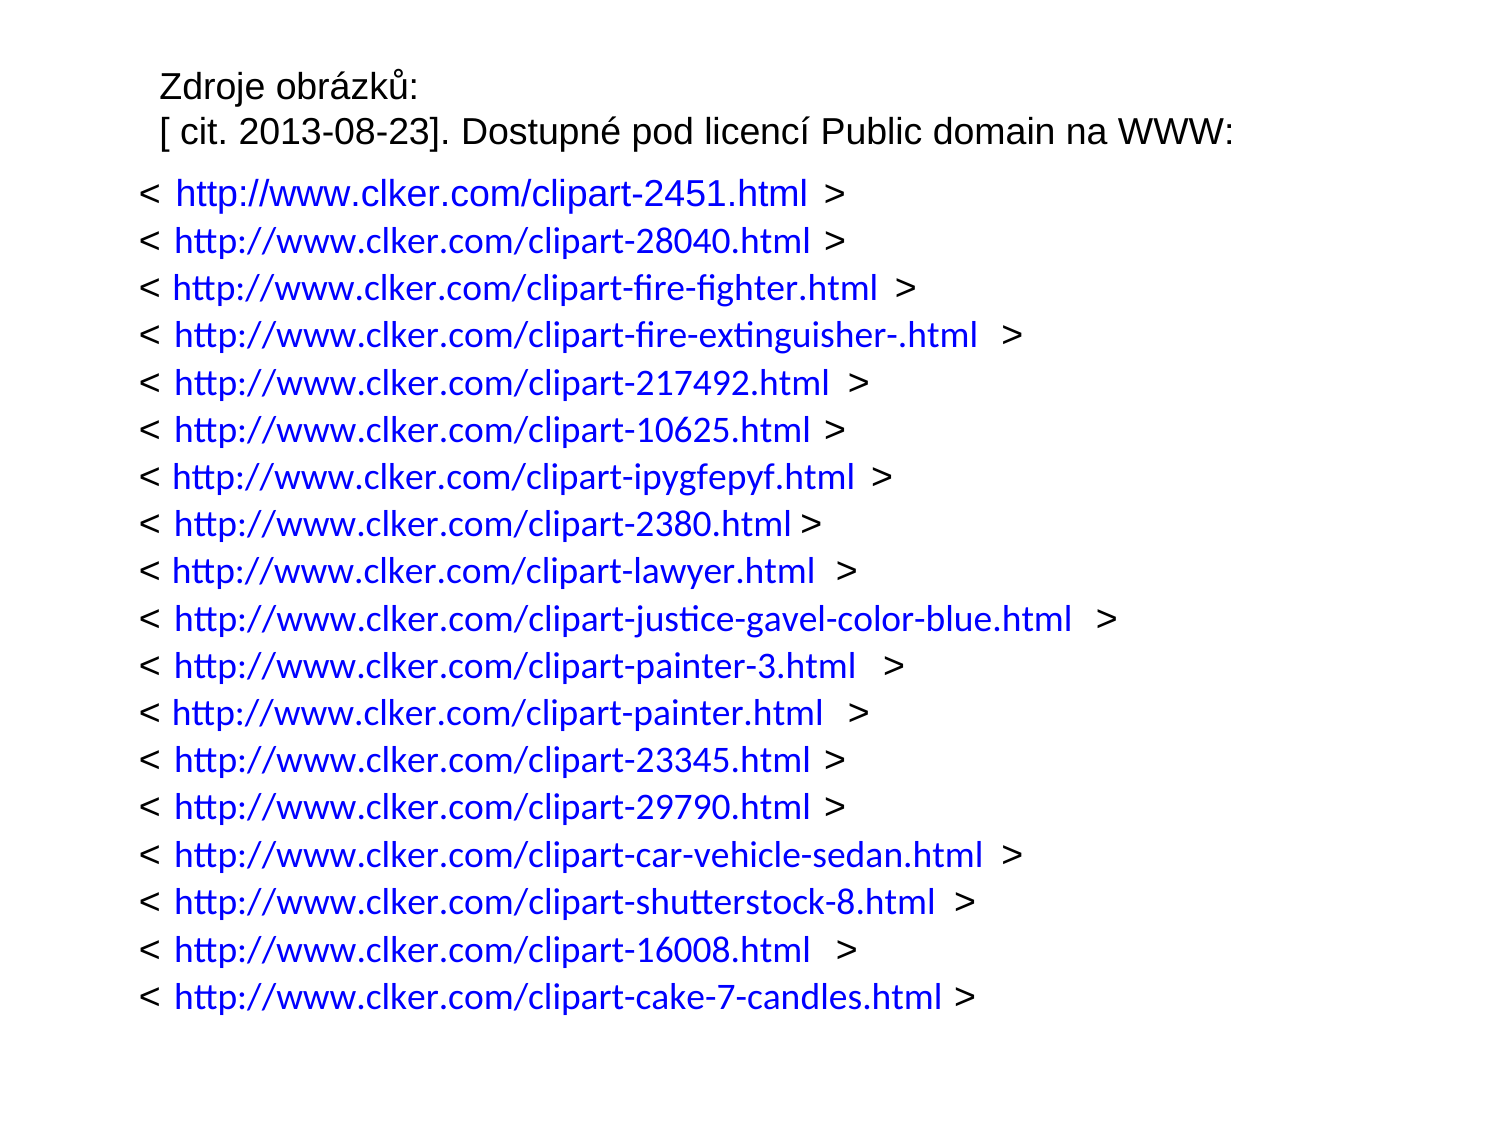

Zdroje obrázků:
[ cit. 2013-08-23]. Dostupné pod licencí Public domain na WWW:
<
http://www.clker.com/clipart-2451.html
>
<
http://www.clker.com/clipart-28040.html
>
<
http://www.clker.com/clipart-fire-fighter.html
>
<
http://www.clker.com/clipart-fire-extinguisher-.html
>
<
http://www.clker.com/clipart-217492.html
>
<
http://www.clker.com/clipart-10625.html
>
<
http://www.clker.com/clipart-ipygfepyf.html
>
<
http://www.clker.com/clipart-2380.html
>
<
http://www.clker.com/clipart-lawyer.html
>
<
http://www.clker.com/clipart-justice-gavel-color-blue.html
>
<
http://www.clker.com/clipart-painter-3.html
>
<
http://www.clker.com/clipart-painter.html
>
<
http://www.clker.com/clipart-23345.html
>
<
http://www.clker.com/clipart-29790.html
>
<
http://www.clker.com/clipart-car-vehicle-sedan.html
>
<
http://www.clker.com/clipart-shutterstock-8.html
>
<
http://www.clker.com/clipart-16008.html
>
<
http://www.clker.com/clipart-cake-7-candles.html
>